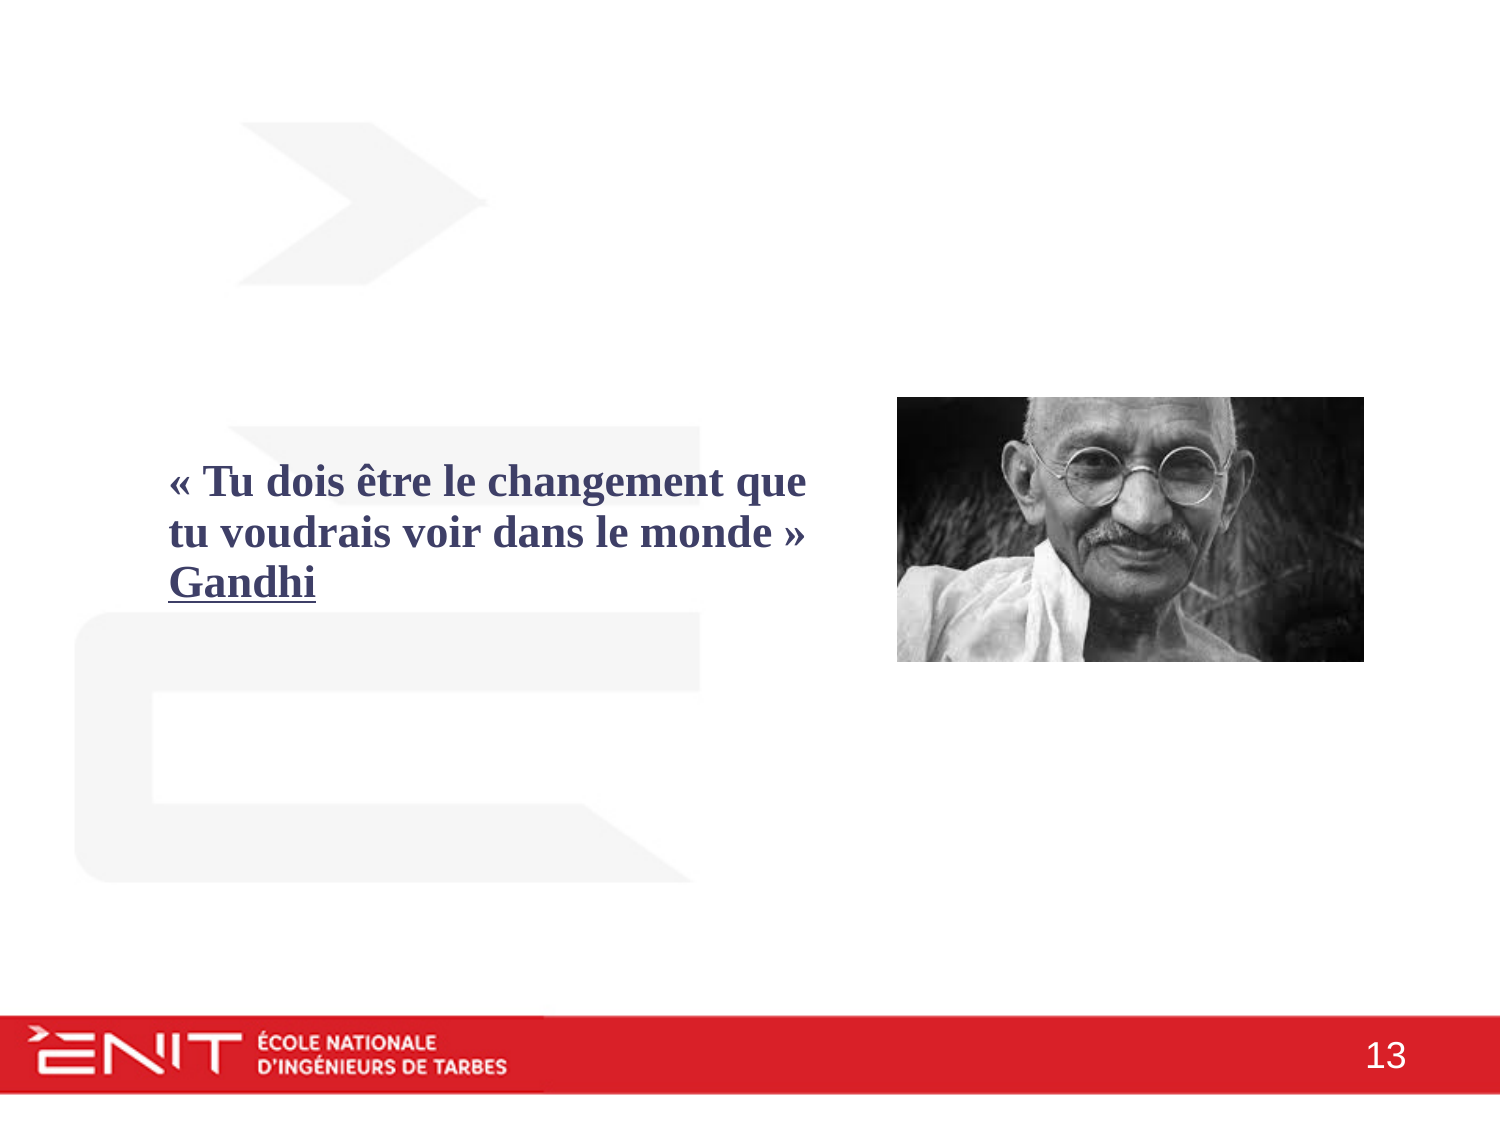

« Tu dois être le changement que tu voudrais voir dans le monde »
Gandhi